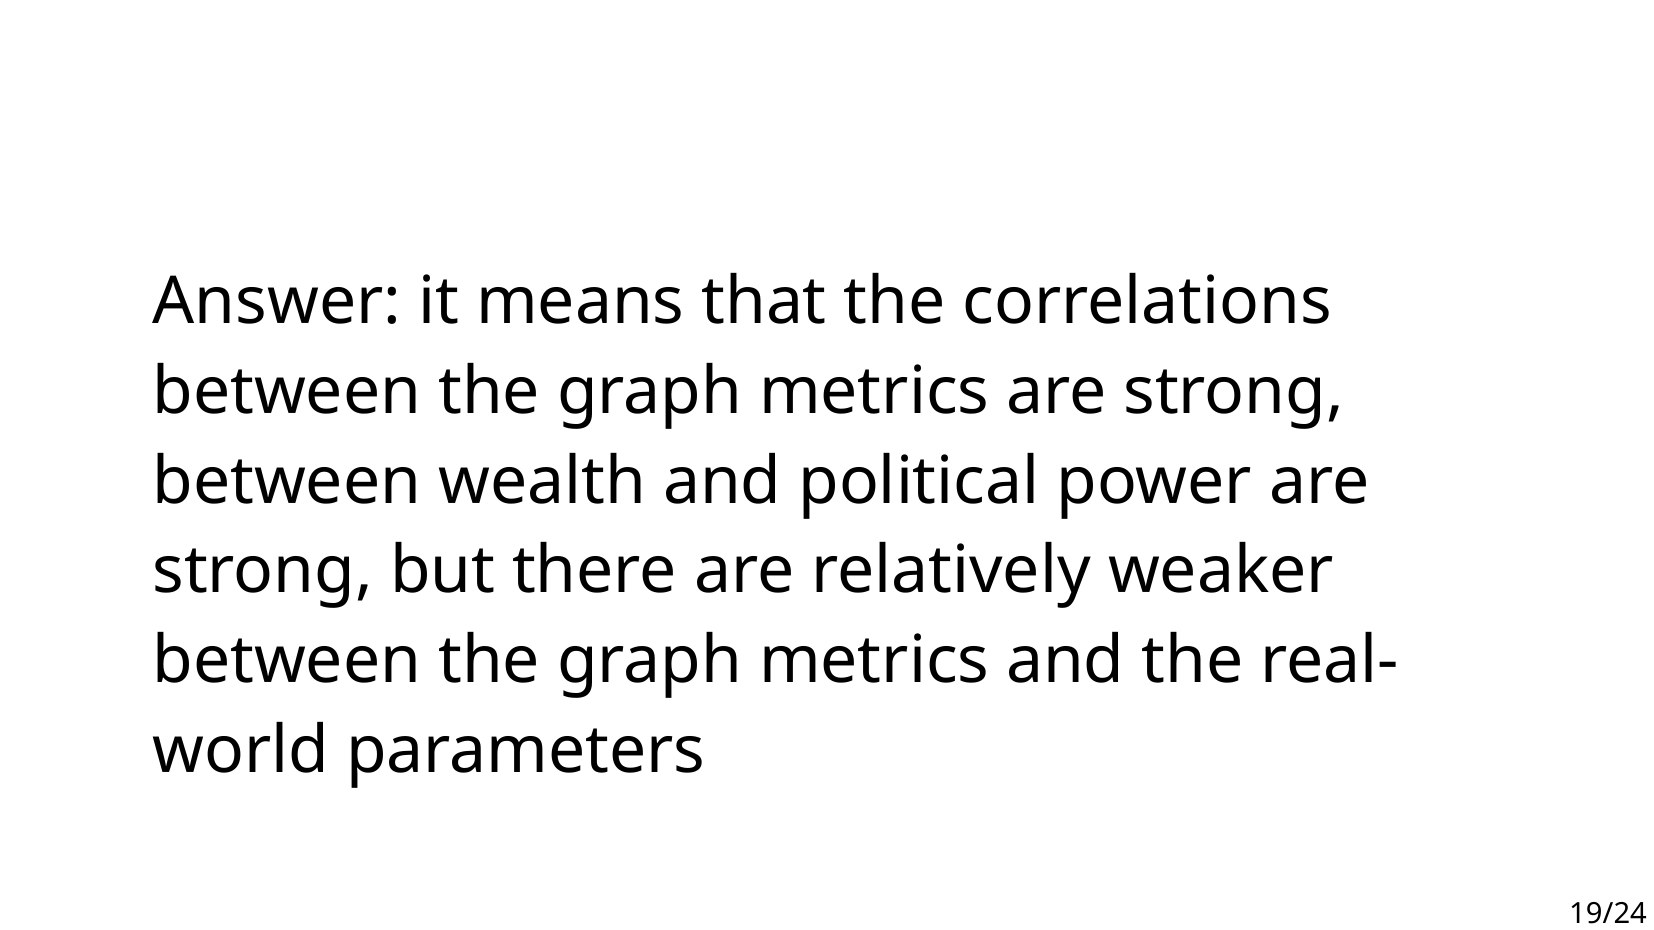

# Answer: it means that the correlations between the graph metrics are strong, between wealth and political power are strong, but there are relatively weaker between the graph metrics and the real-world parameters
19